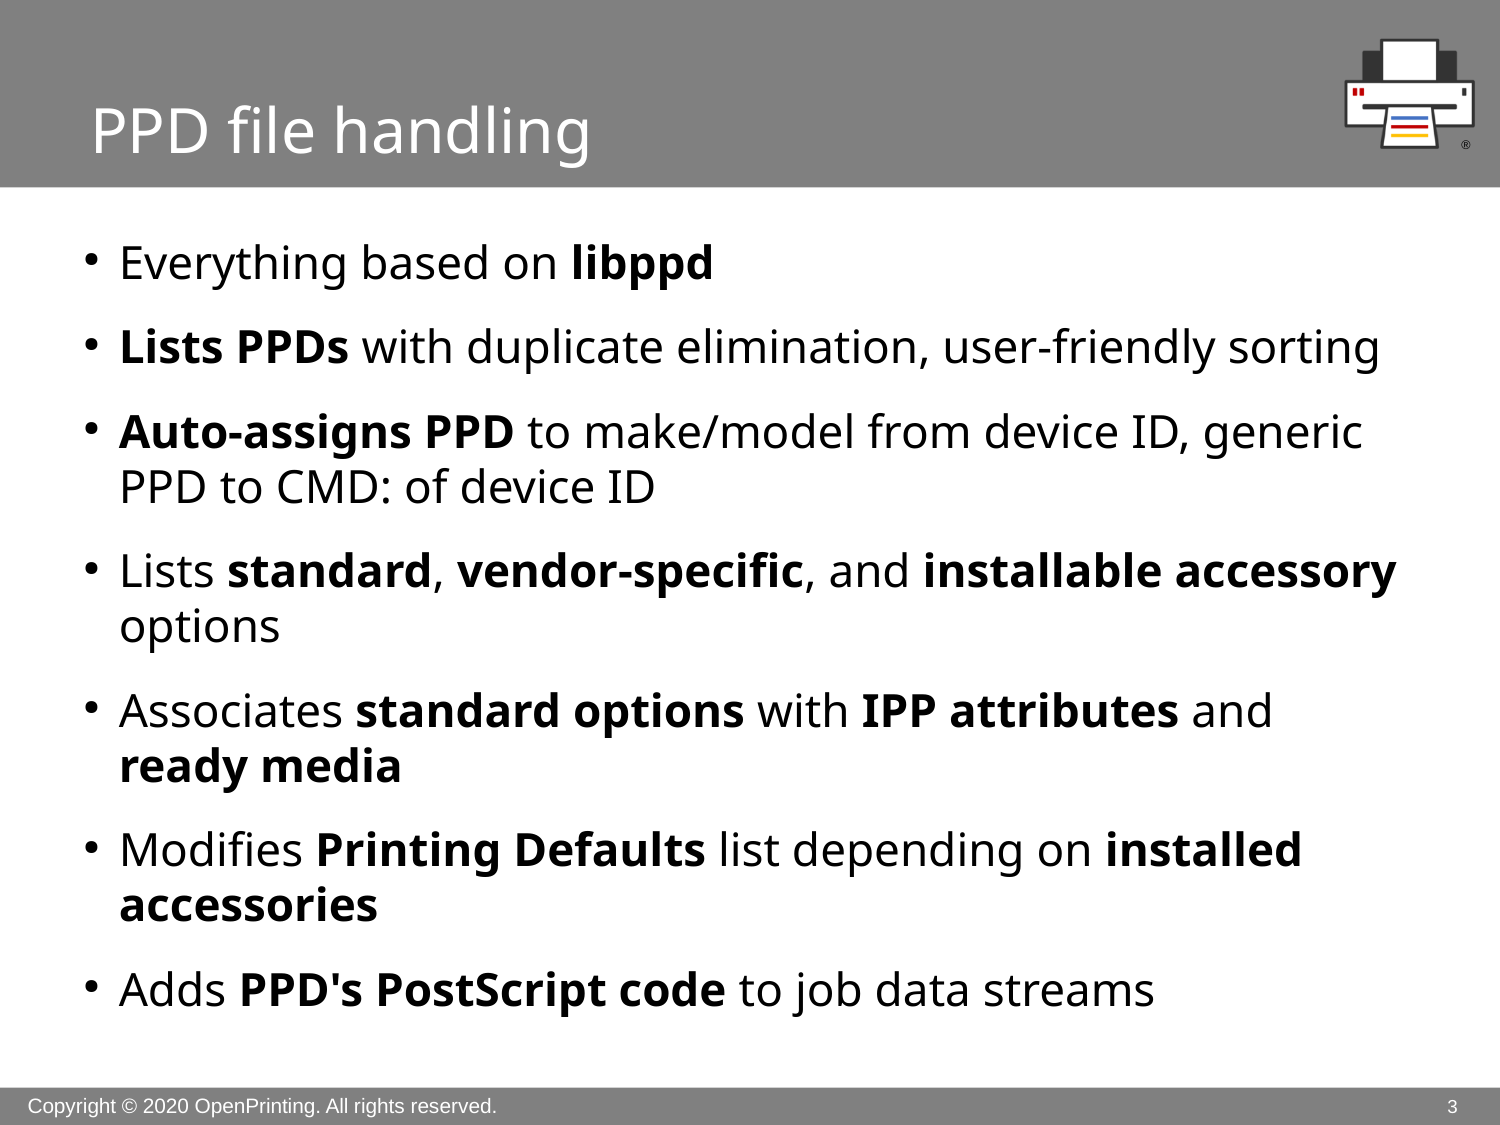

PPD file handling
# Everything based on libppd
Lists PPDs with duplicate elimination, user-friendly sorting
Auto-assigns PPD to make/model from device ID, generic PPD to CMD: of device ID
Lists standard, vendor-specific, and installable accessory options
Associates standard options with IPP attributes and ready media
Modifies Printing Defaults list depending on installed accessories
Adds PPD's PostScript code to job data streams